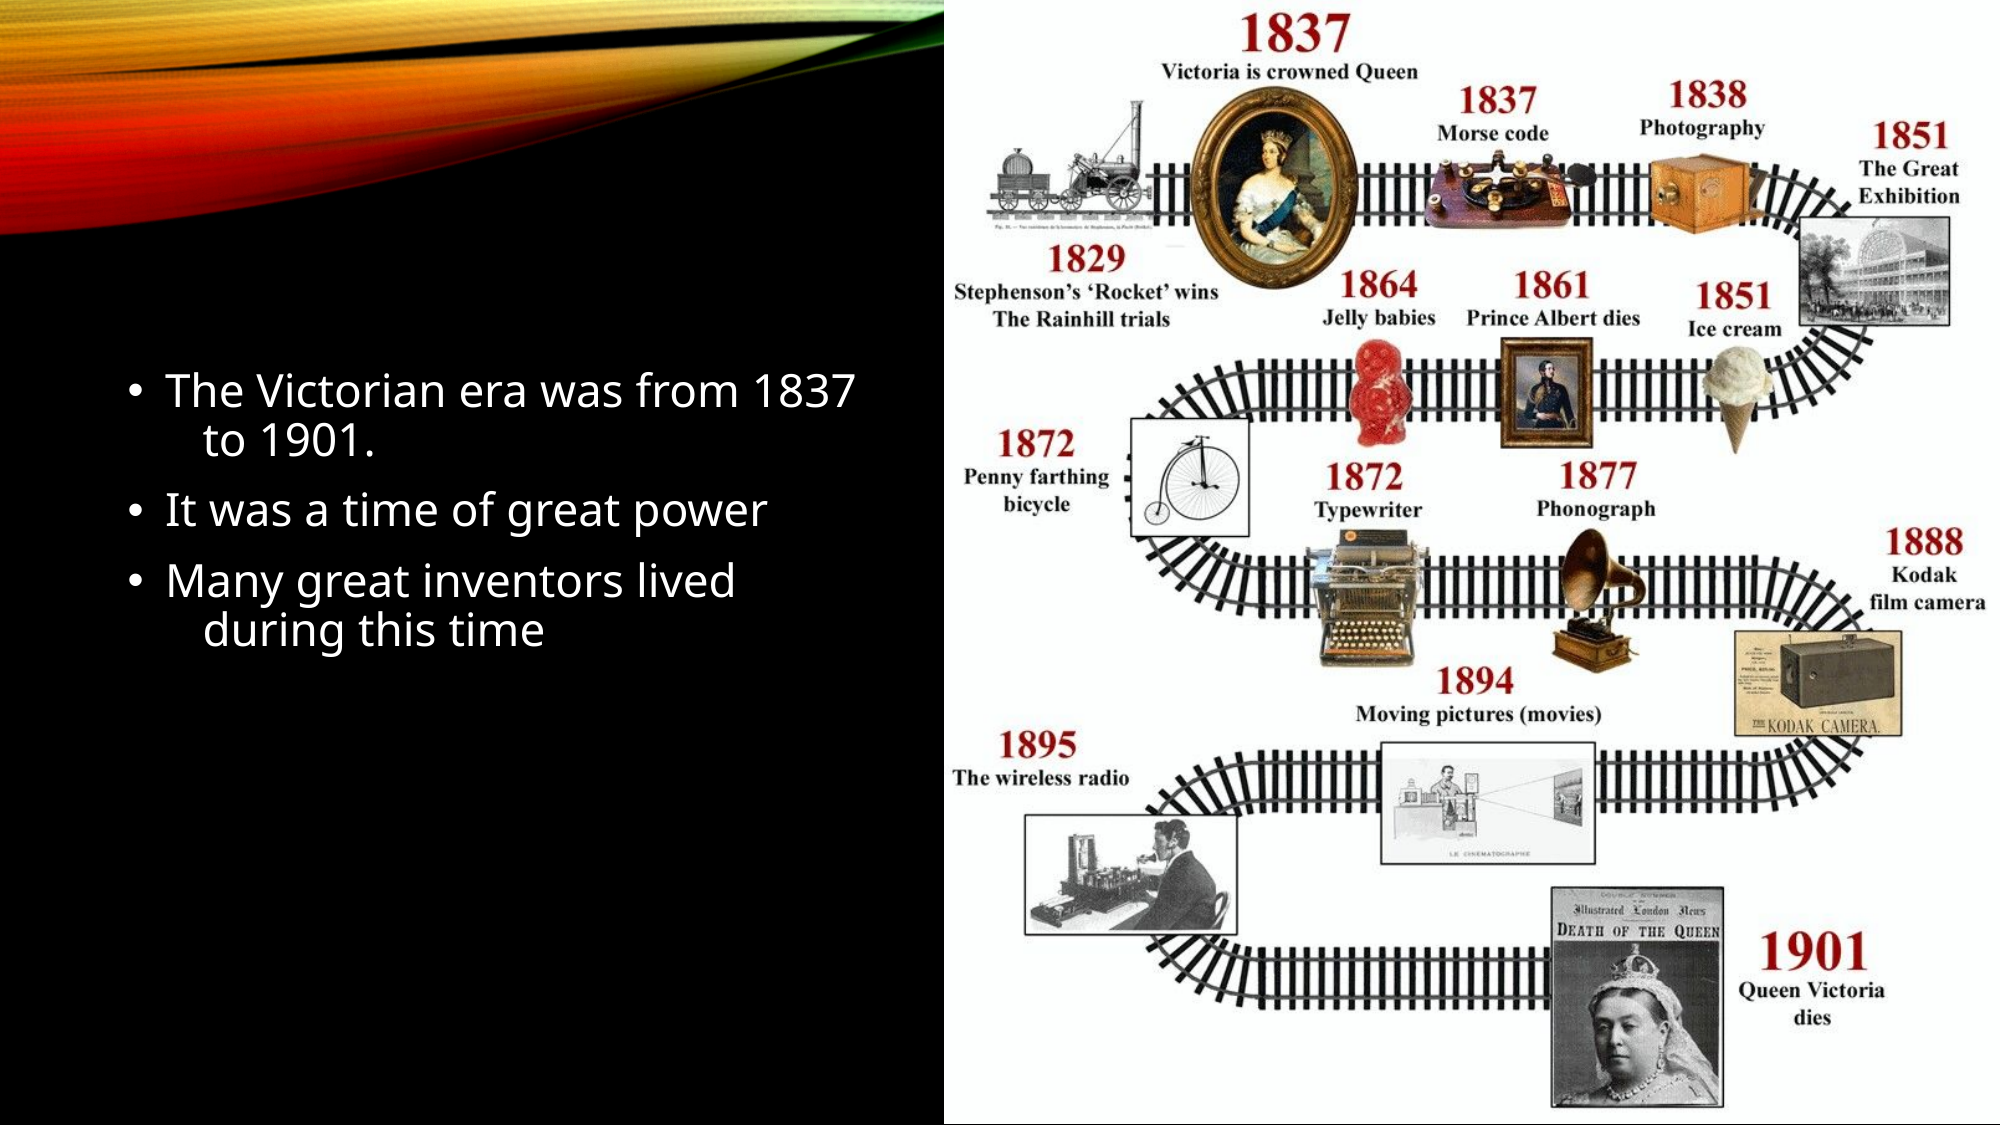

# The Victorian era was from 1837 to 1901.
It was a time of great power
Many great inventors lived during this time